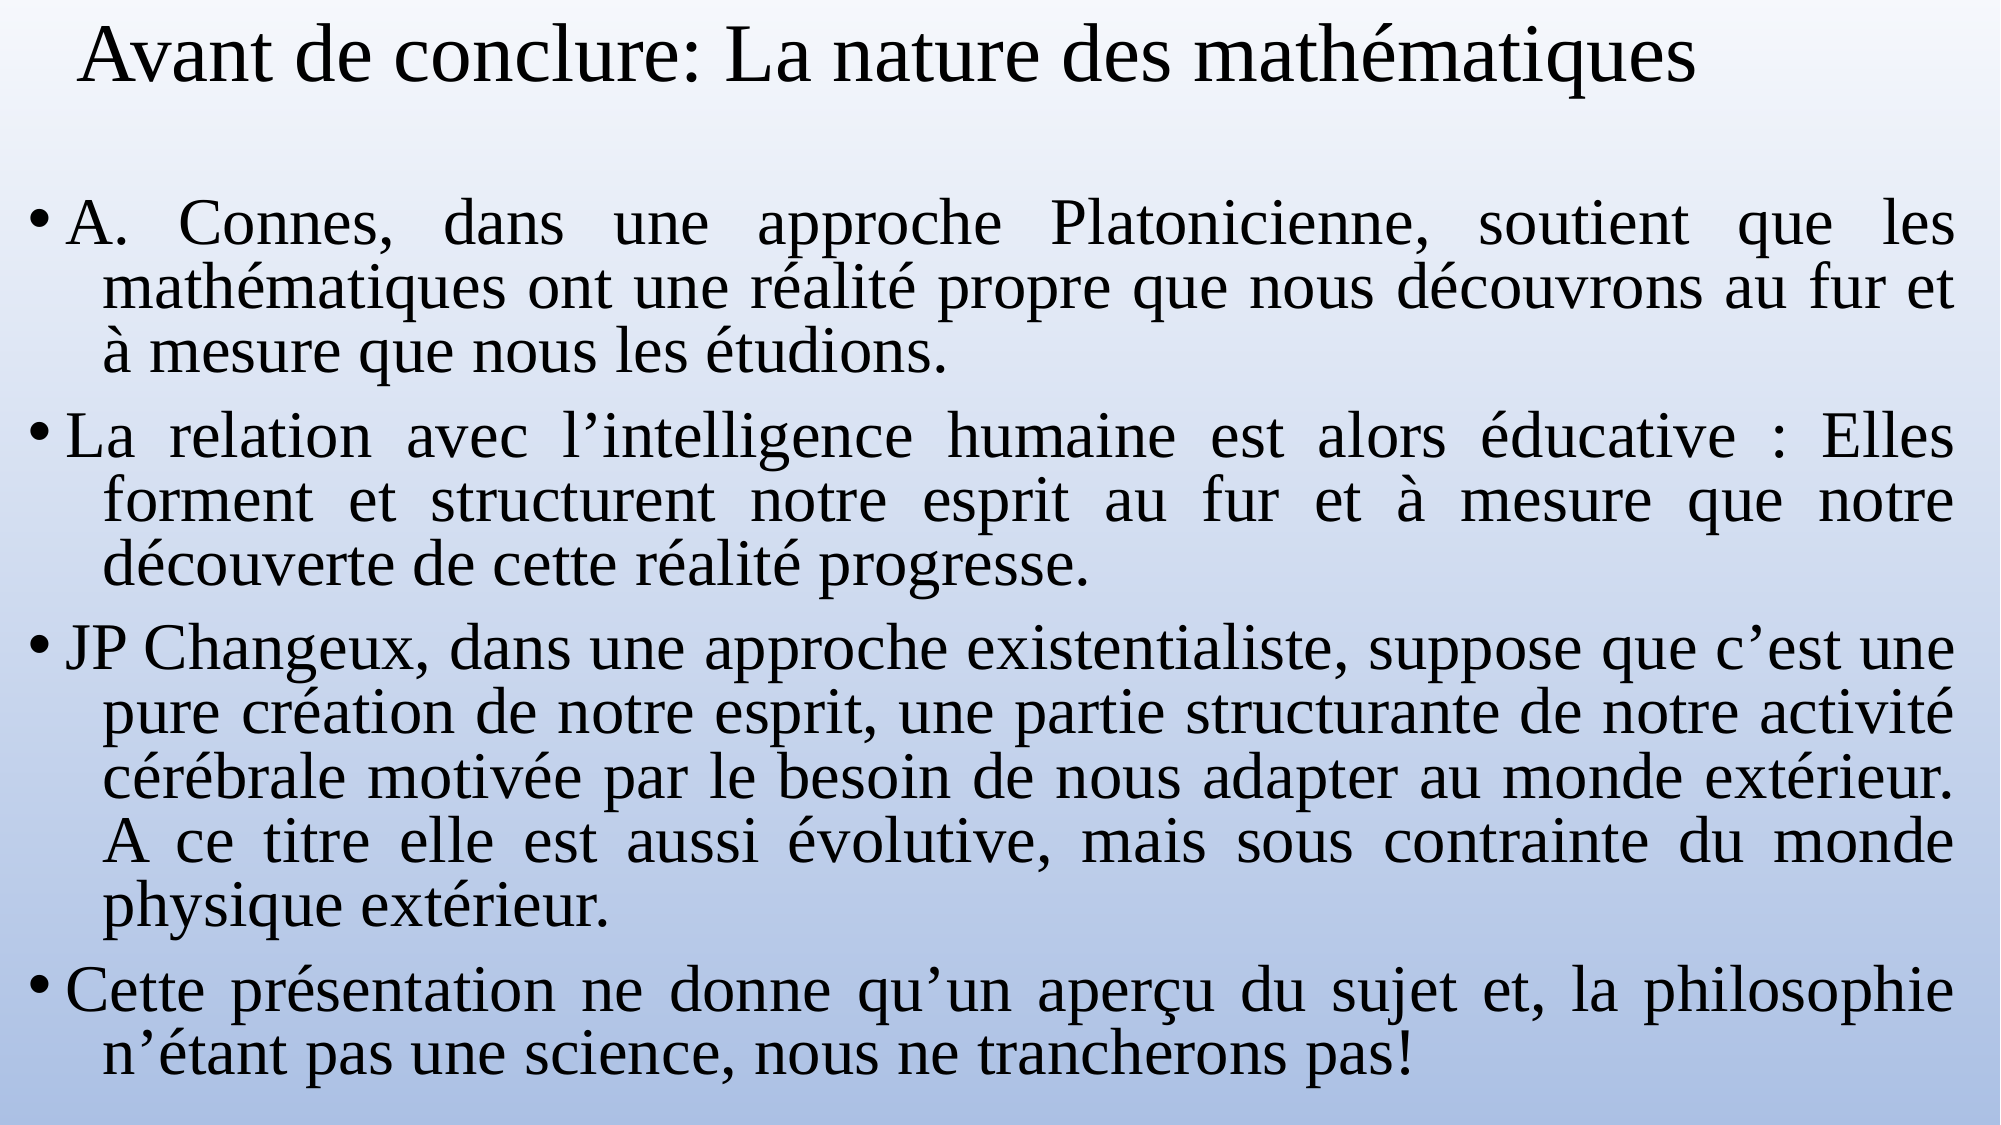

# Avant de conclure: La nature des mathématiques
A. Connes, dans une approche Platonicienne, soutient que les mathématiques ont une réalité propre que nous découvrons au fur et à mesure que nous les étudions.
La relation avec l’intelligence humaine est alors éducative : Elles forment et structurent notre esprit au fur et à mesure que notre découverte de cette réalité progresse.
JP Changeux, dans une approche existentialiste, suppose que c’est une pure création de notre esprit, une partie structurante de notre activité cérébrale motivée par le besoin de nous adapter au monde extérieur. A ce titre elle est aussi évolutive, mais sous contrainte du monde physique extérieur.
Cette présentation ne donne qu’un aperçu du sujet et, la philosophie n’étant pas une science, nous ne trancherons pas!